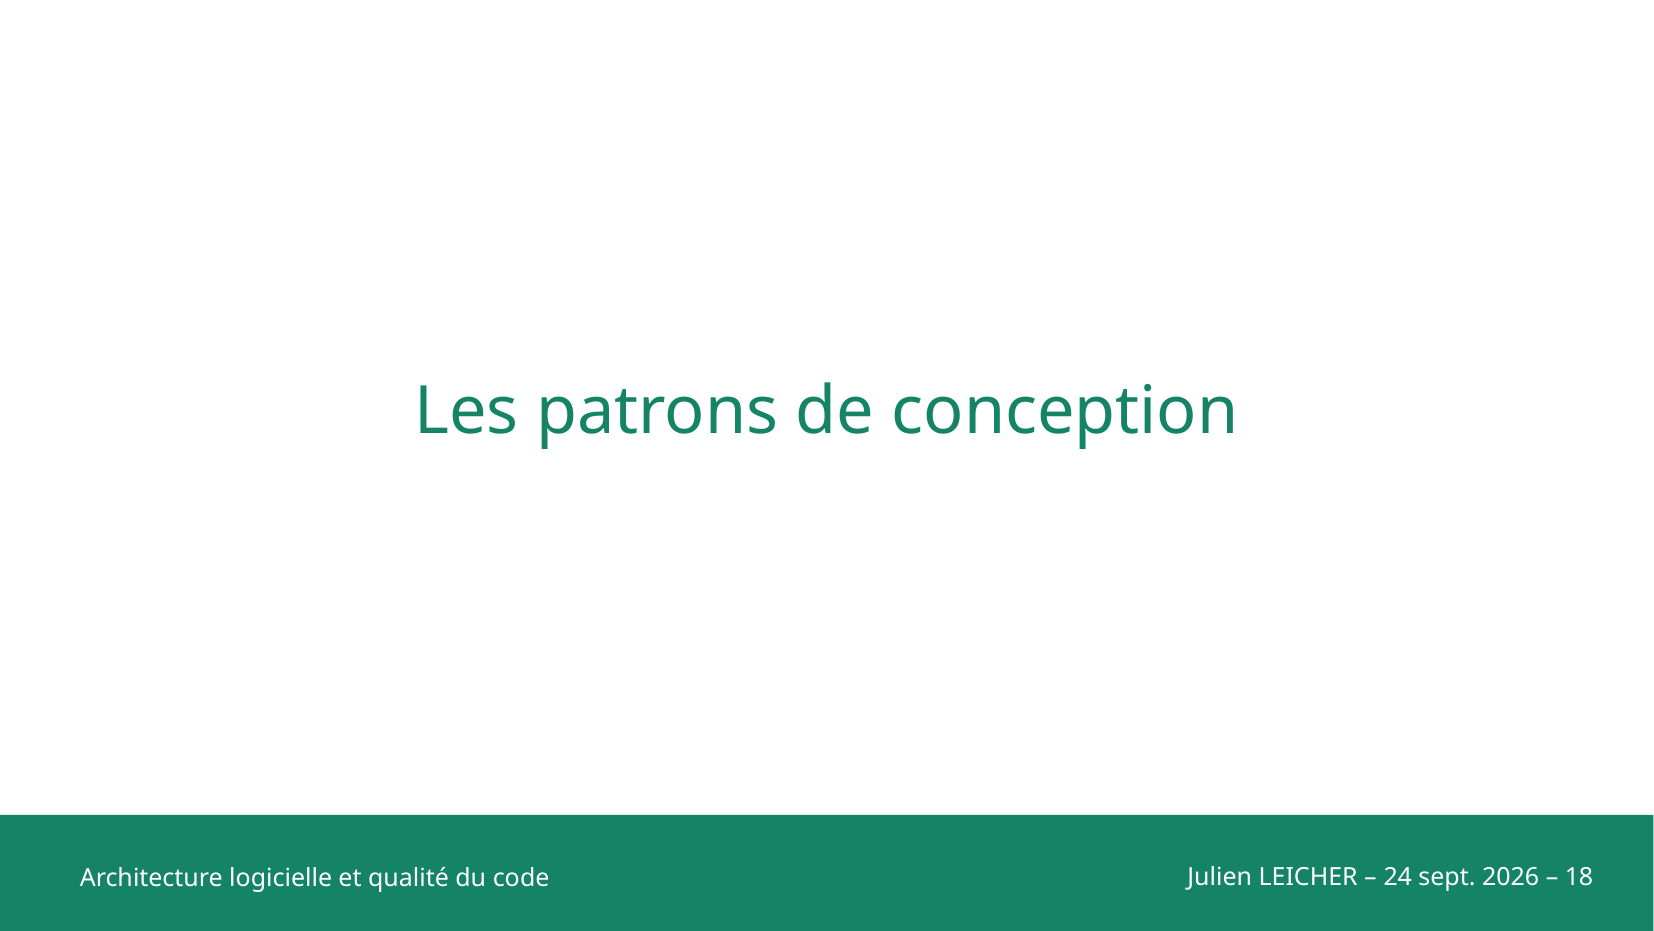

Les patrons de conception
Julien LEICHER – –
Architecture logicielle et qualité du code